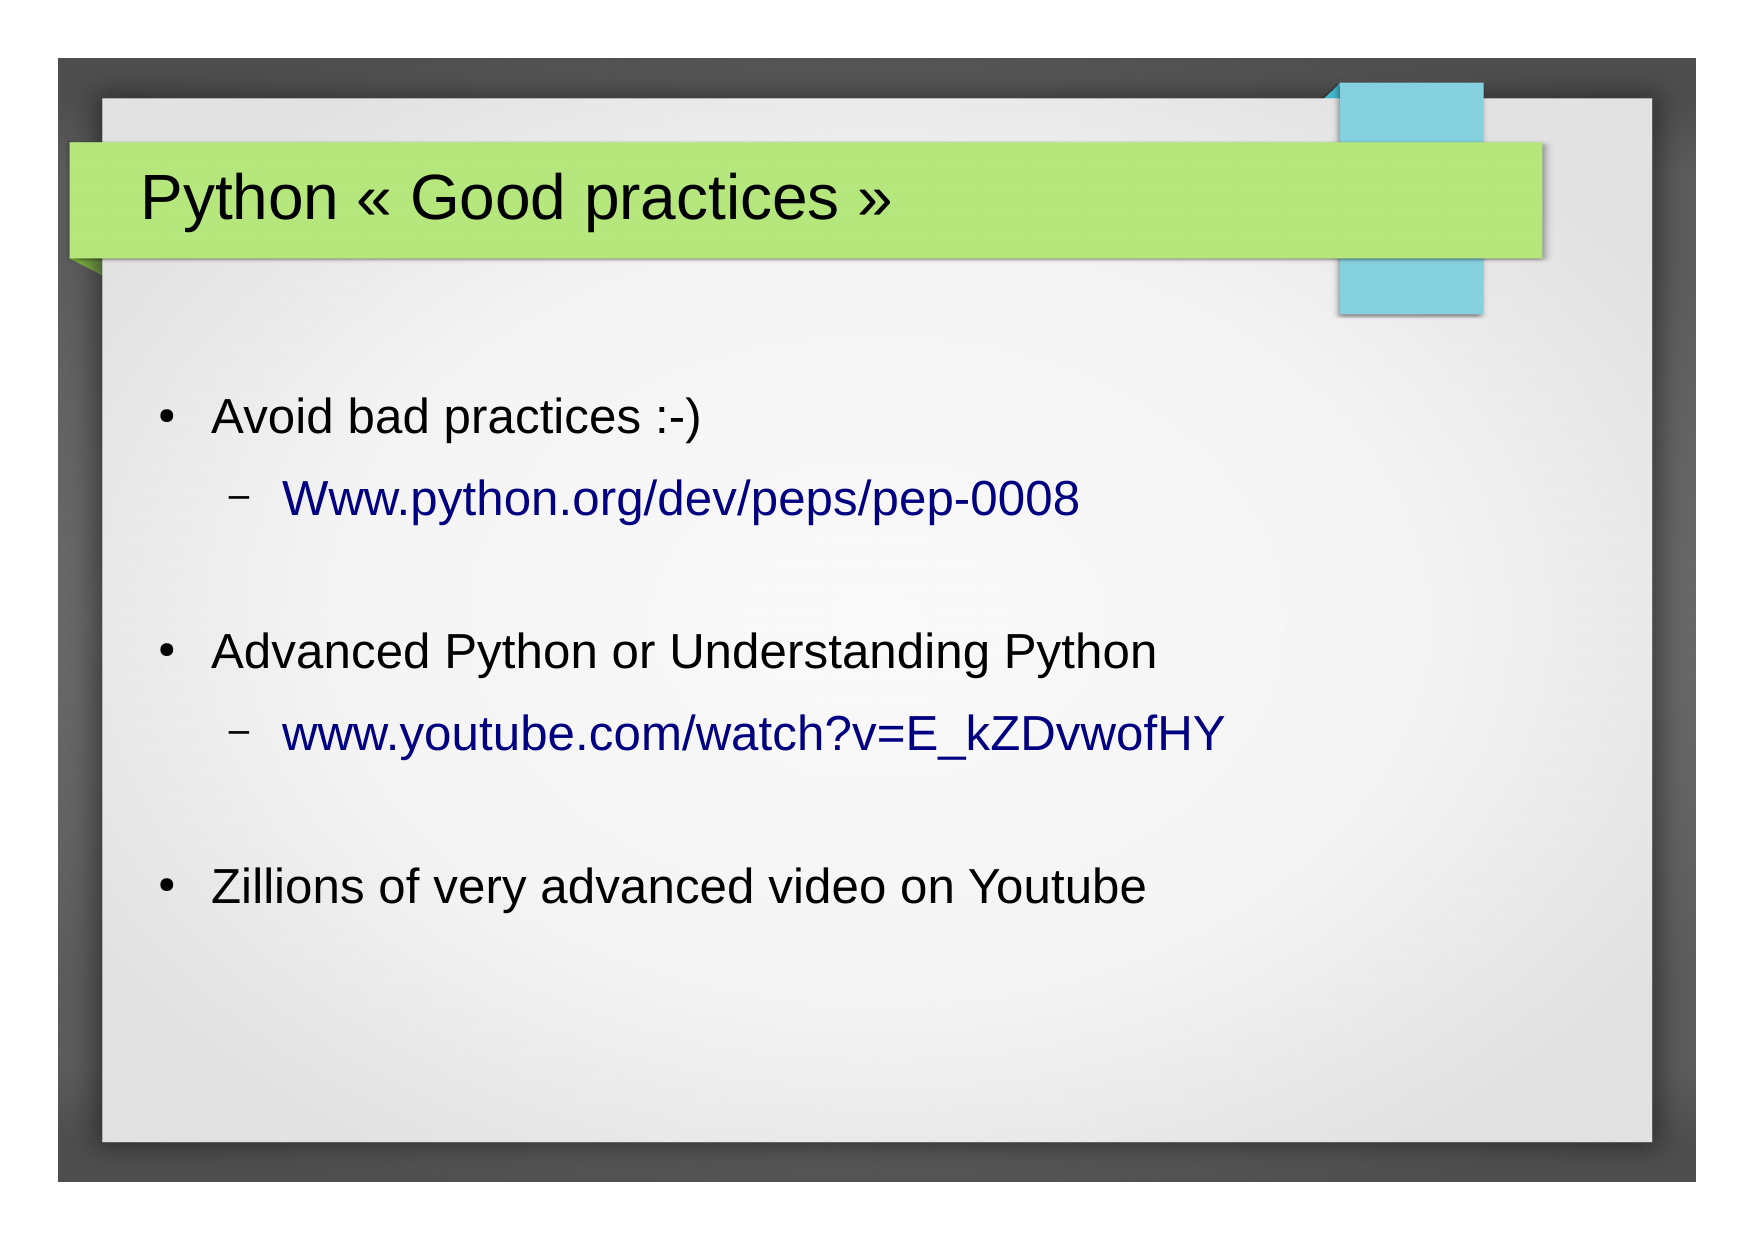

# Python « Good practices »
Avoid bad practices :-)
Www.python.org/dev/peps/pep-0008
Advanced Python or Understanding Python
www.youtube.com/watch?v=E_kZDvwofHY
Zillions of very advanced video on Youtube